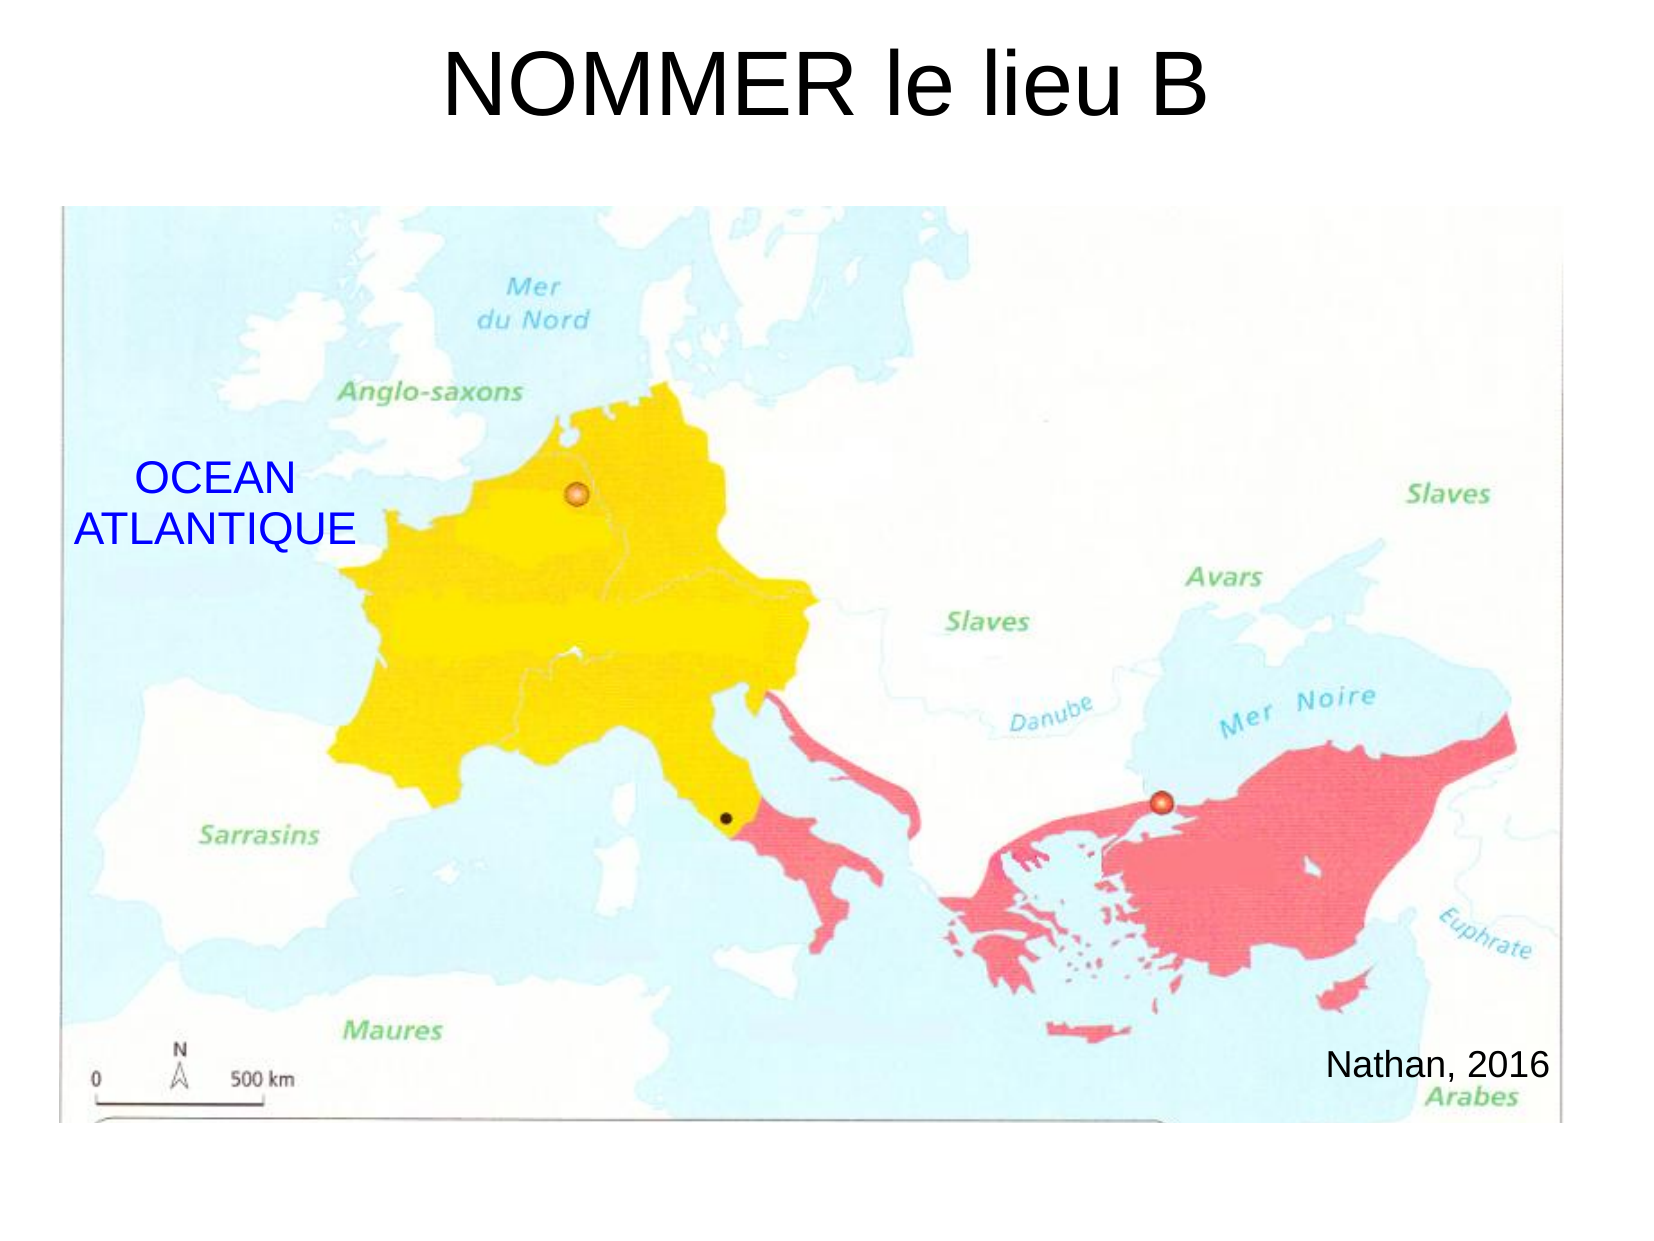

# NOMMER le lieu B
OCEAN
ATLANTIQUE
Nathan, 2016